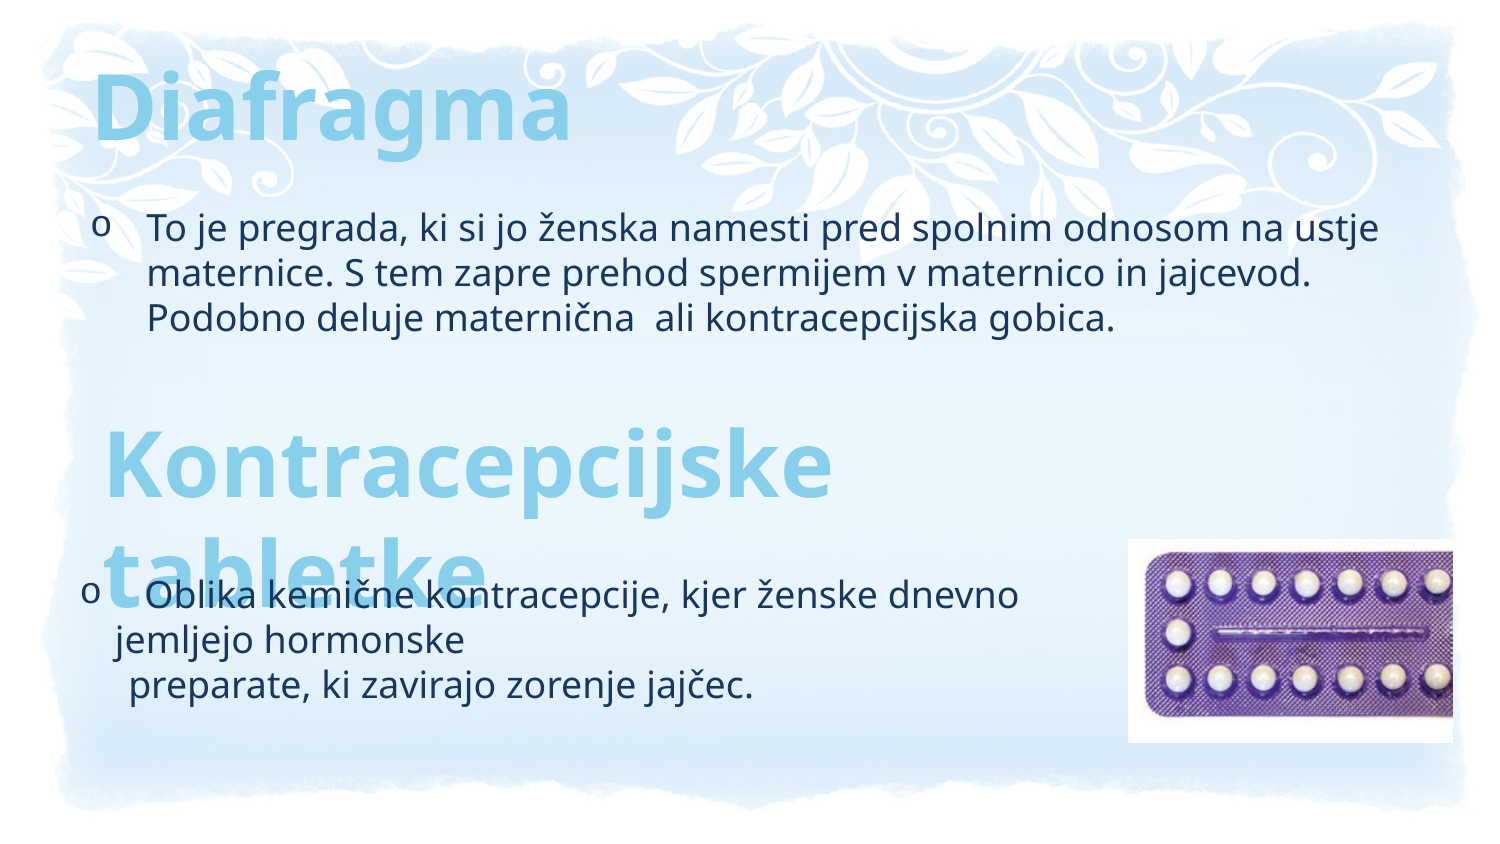

# Diafragma
To je pregrada, ki si jo ženska namesti pred spolnim odnosom na ustje maternice. S tem zapre prehod spermijem v maternico in jajcevod. Podobno deluje maternična ali kontracepcijska gobica.
Kontracepcijske tabletke
 Oblika kemične kontracepcije, kjer ženske dnevno jemljejo hormonske
 preparate, ki zavirajo zorenje jajčec.